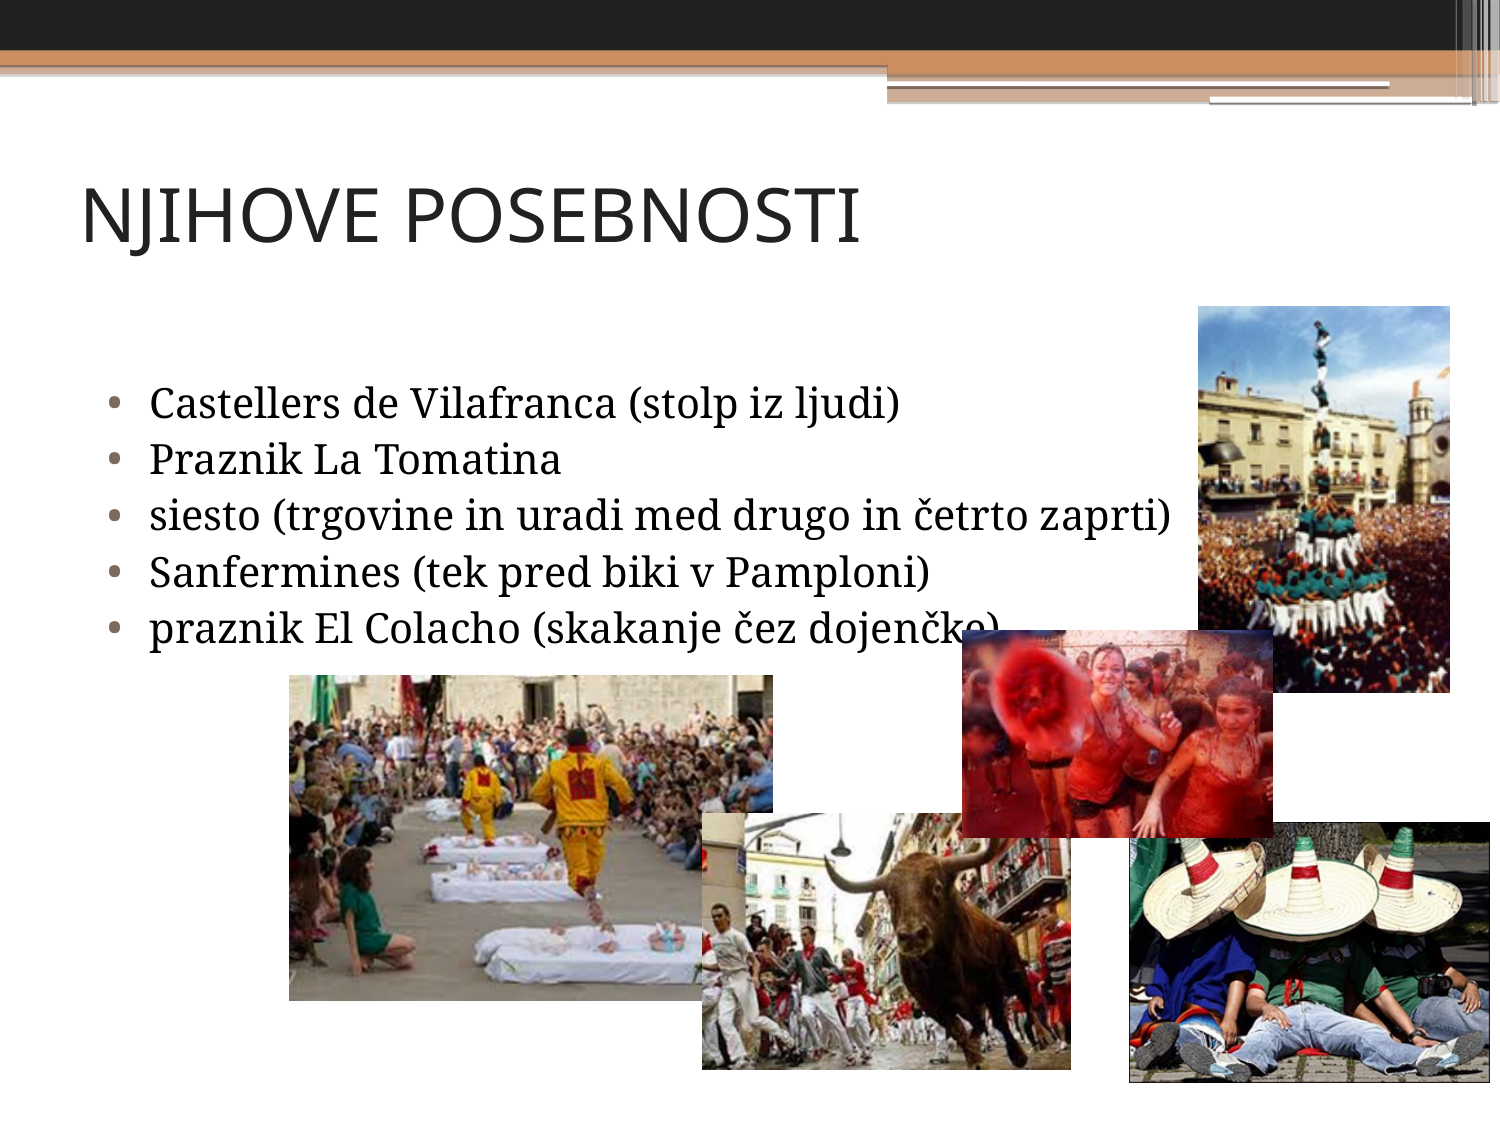

# NJIHOVE POSEBNOSTI
Castellers de Vilafranca (stolp iz ljudi)
Praznik La Tomatina
siesto (trgovine in uradi med drugo in četrto zaprti)
Sanfermines (tek pred biki v Pamploni)
praznik El Colacho (skakanje čez dojenčke)